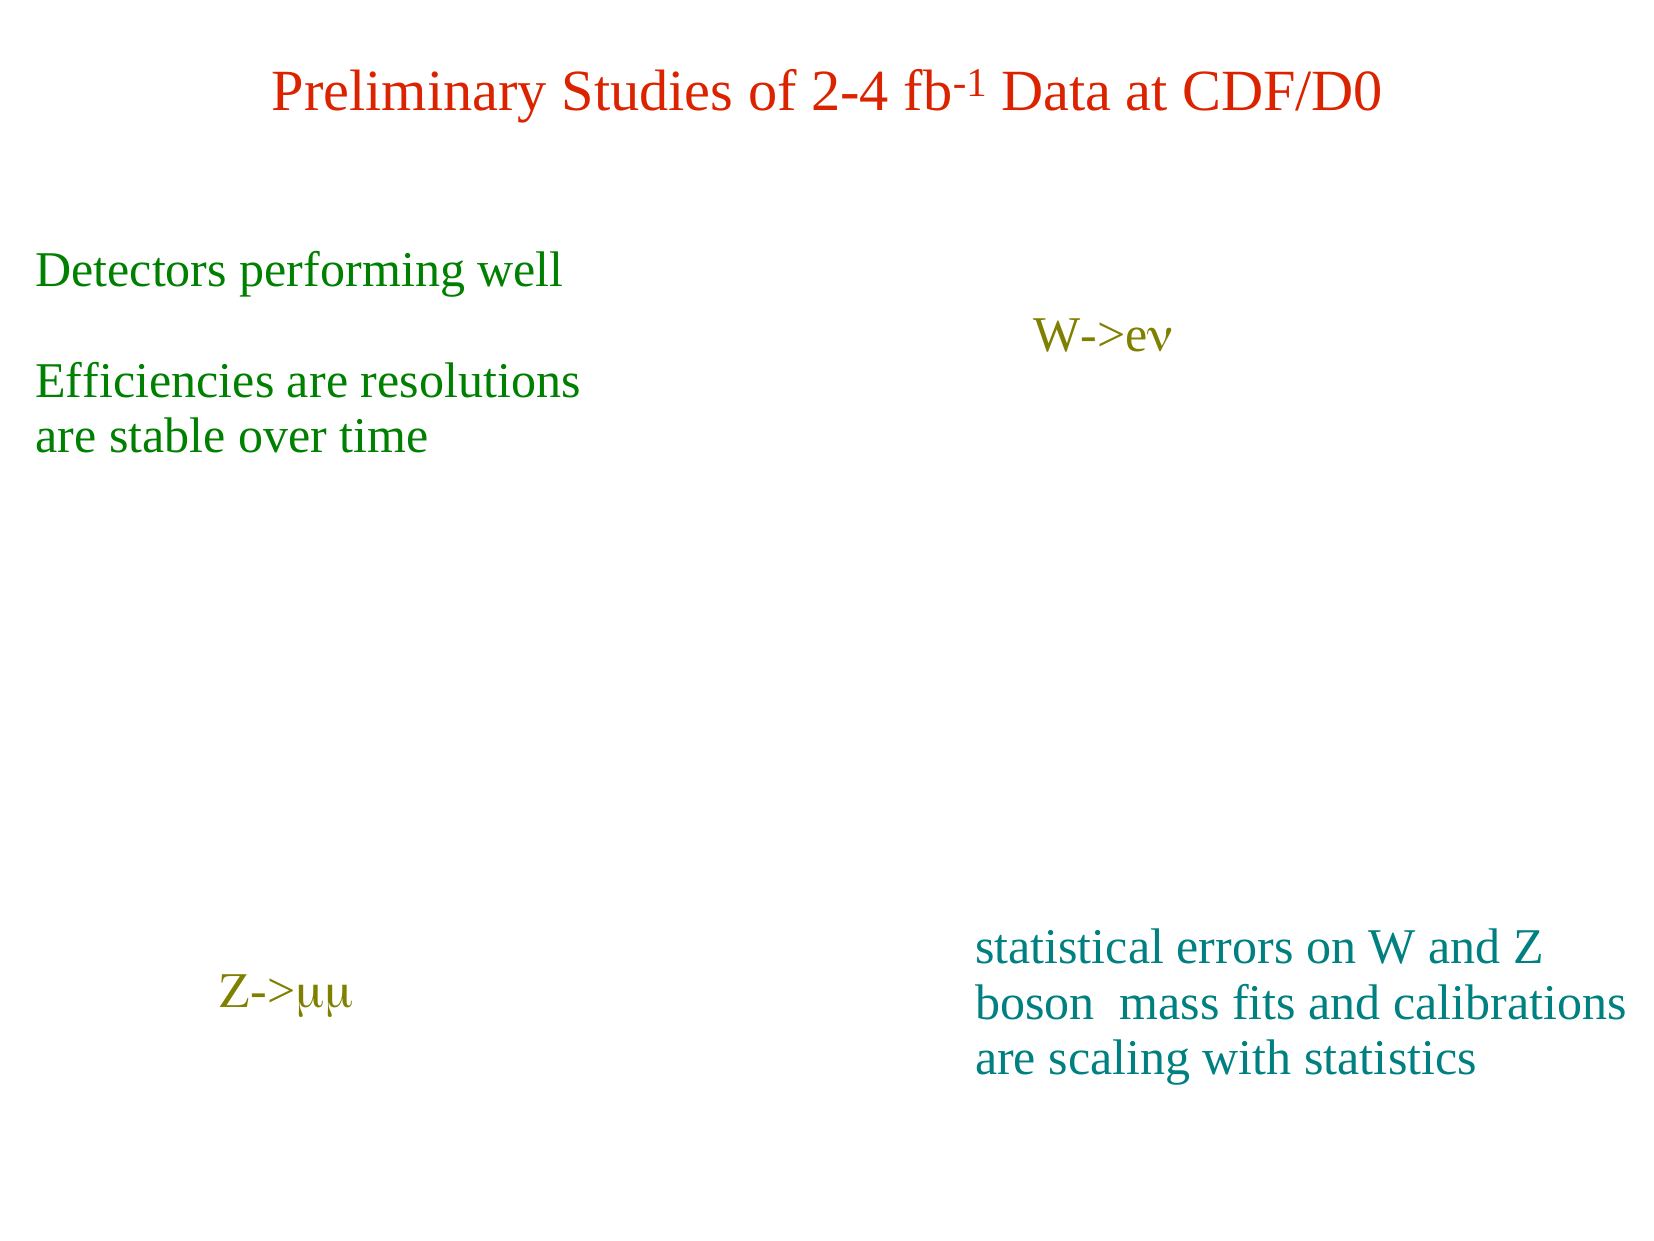

# Preliminary Studies of 2-4 fb-1 Data at CDF/D0
Detectors performing well
Efficiencies are resolutions
are stable over time
W->eν
statistical errors on W and Z
boson mass fits and calibrations
are scaling with statistics
Z->μμ